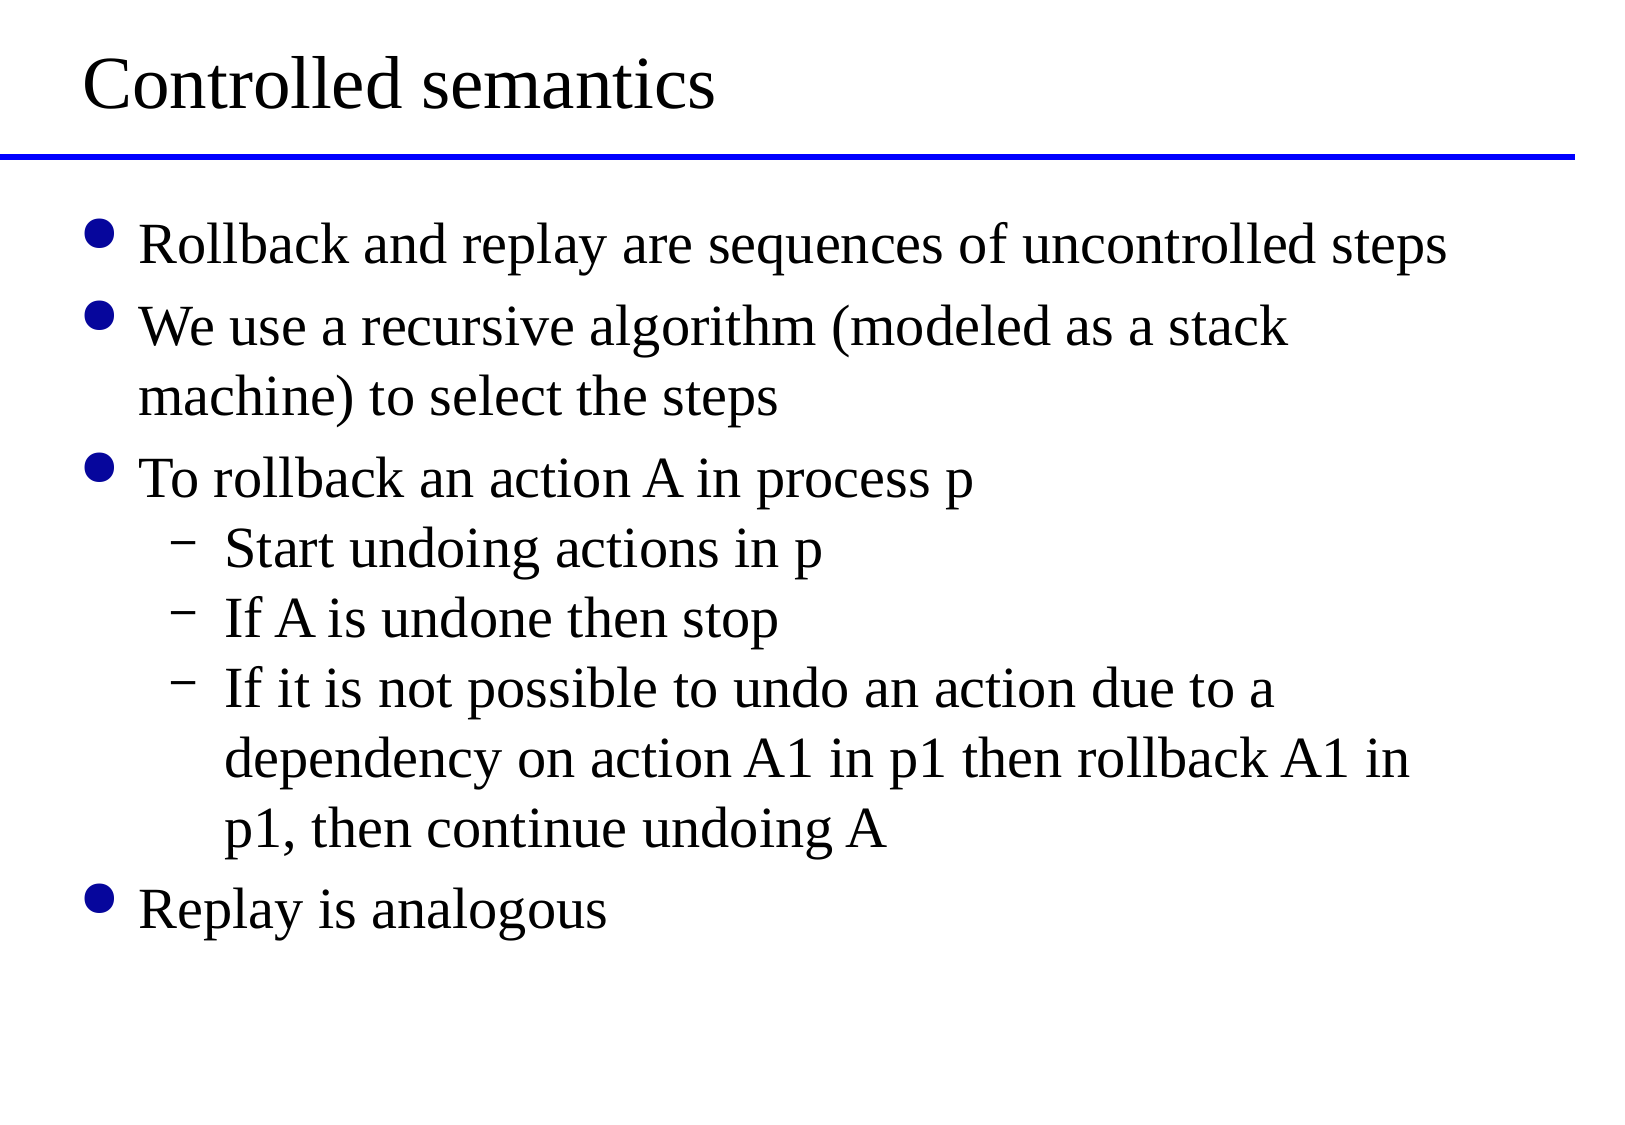

# Controlled semantics
Rollback and replay are sequences of uncontrolled steps
We use a recursive algorithm (modeled as a stack machine) to select the steps
To rollback an action A in process p
Start undoing actions in p
If A is undone then stop
If it is not possible to undo an action due to a dependency on action A1 in p1 then rollback A1 in p1, then continue undoing A
Replay is analogous